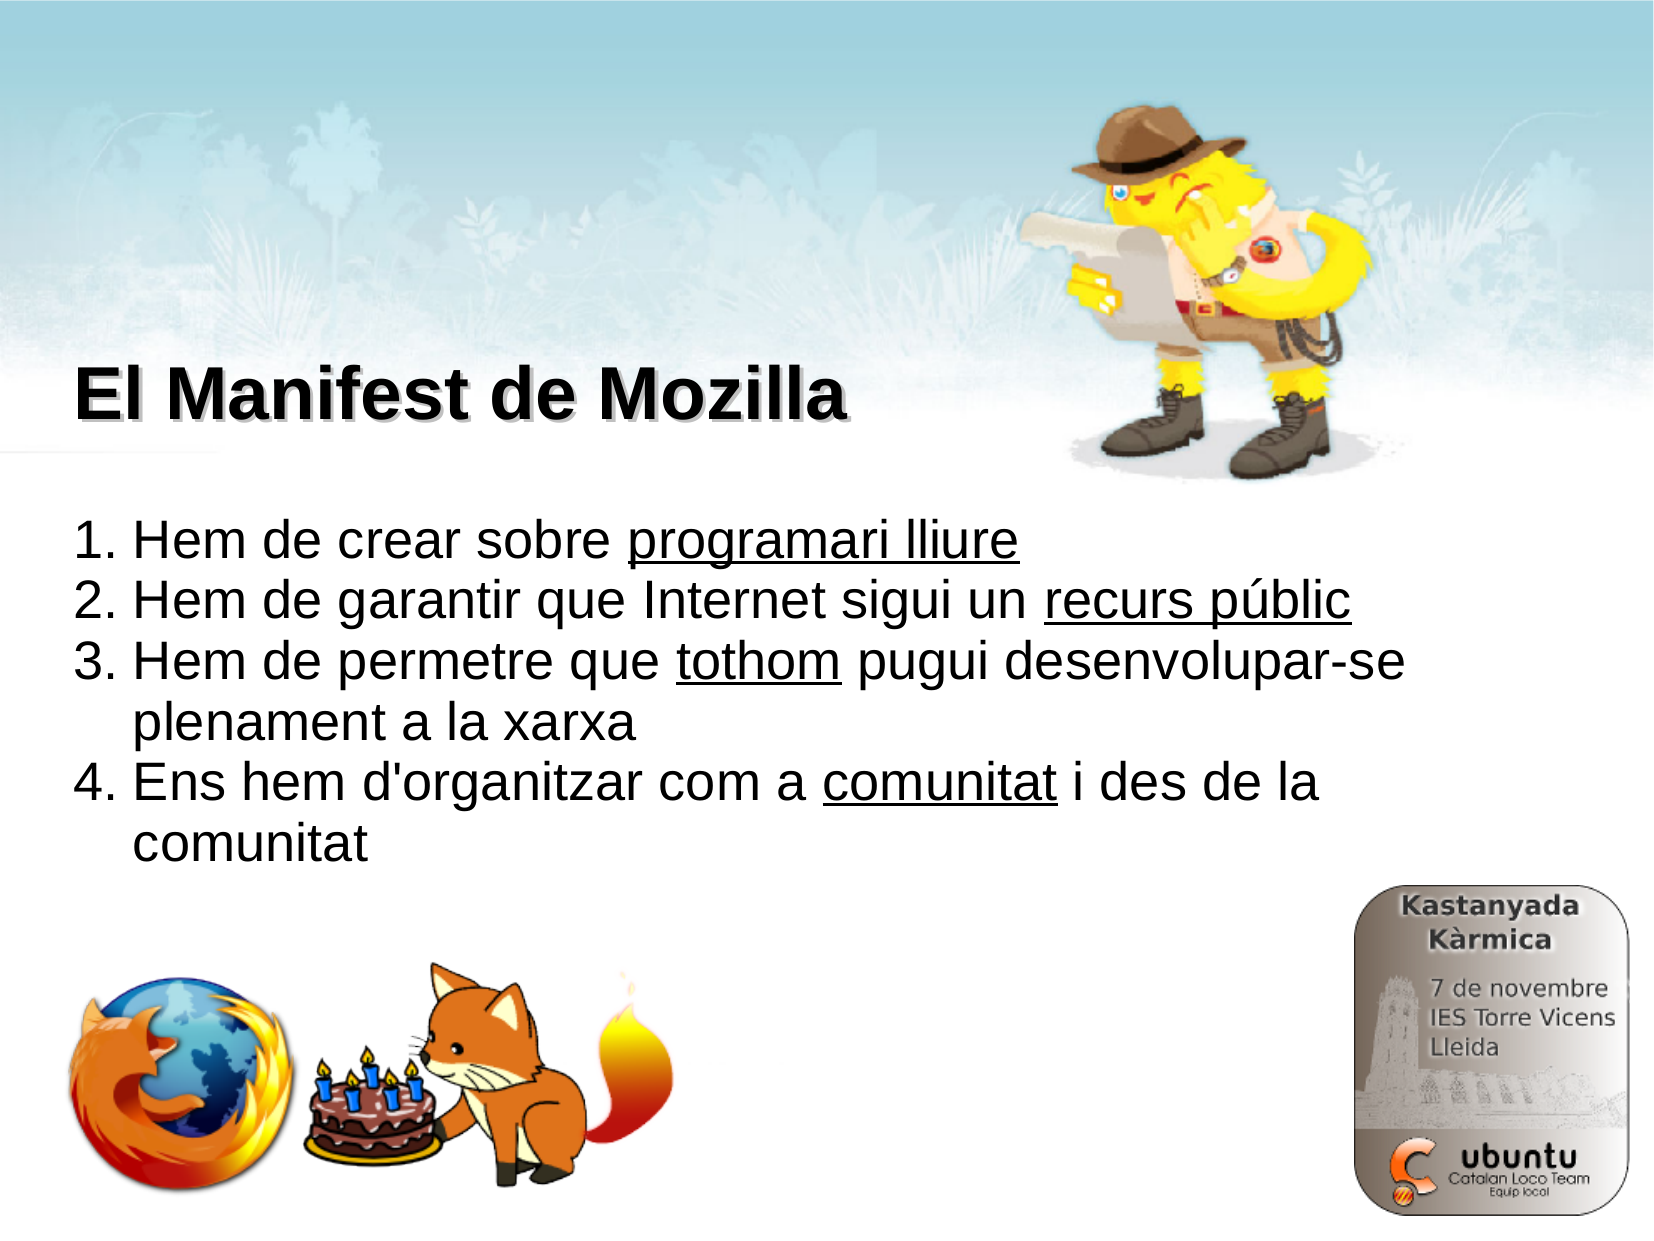

El Manifest de Mozilla
Hem de crear sobre programari lliure
Hem de garantir que Internet sigui un recurs públic
Hem de permetre que tothom pugui desenvolupar-se plenament a la xarxa
Ens hem d'organitzar com a comunitat i des de la comunitat